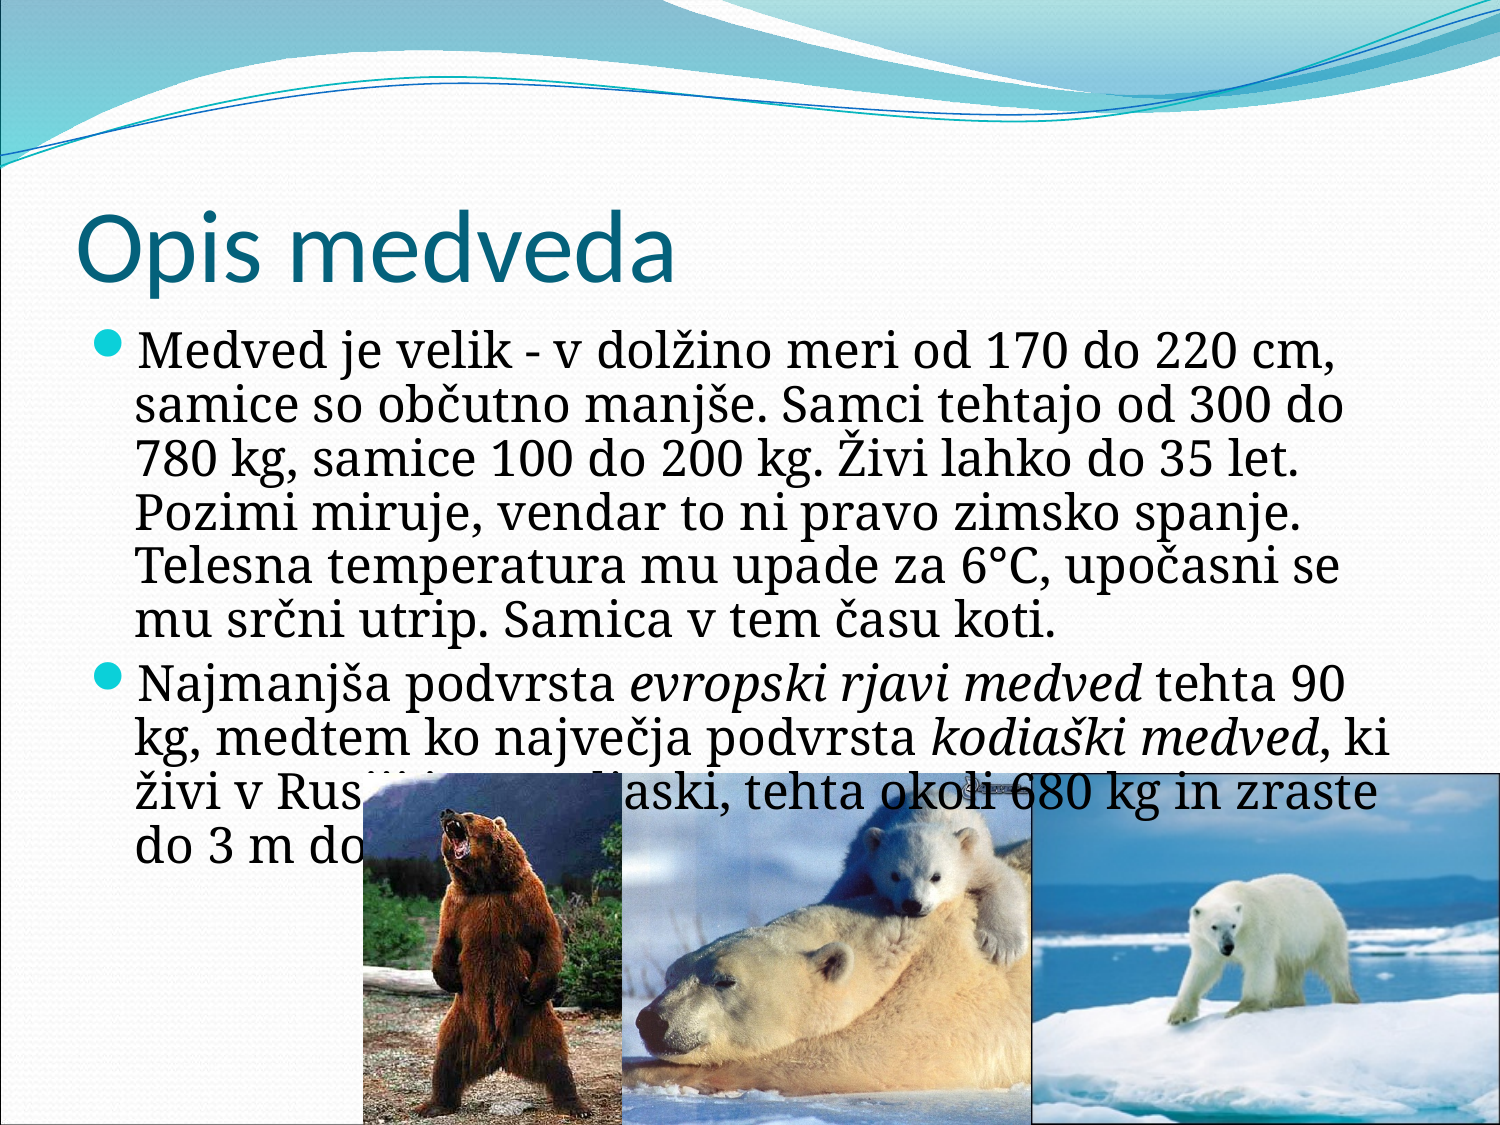

# Opis medveda
Medved je velik - v dolžino meri od 170 do 220 cm, samice so občutno manjše. Samci tehtajo od 300 do 780 kg, samice 100 do 200 kg. Živi lahko do 35 let. Pozimi miruje, vendar to ni pravo zimsko spanje. Telesna temperatura mu upade za 6°C, upočasni se mu srčni utrip. Samica v tem času koti.
Najmanjša podvrsta evropski rjavi medved tehta 90 kg, medtem ko največja podvrsta kodiaški medved, ki živi v Rusiji in na Aljaski, tehta okoli 680 kg in zraste do 3 m dolžine.